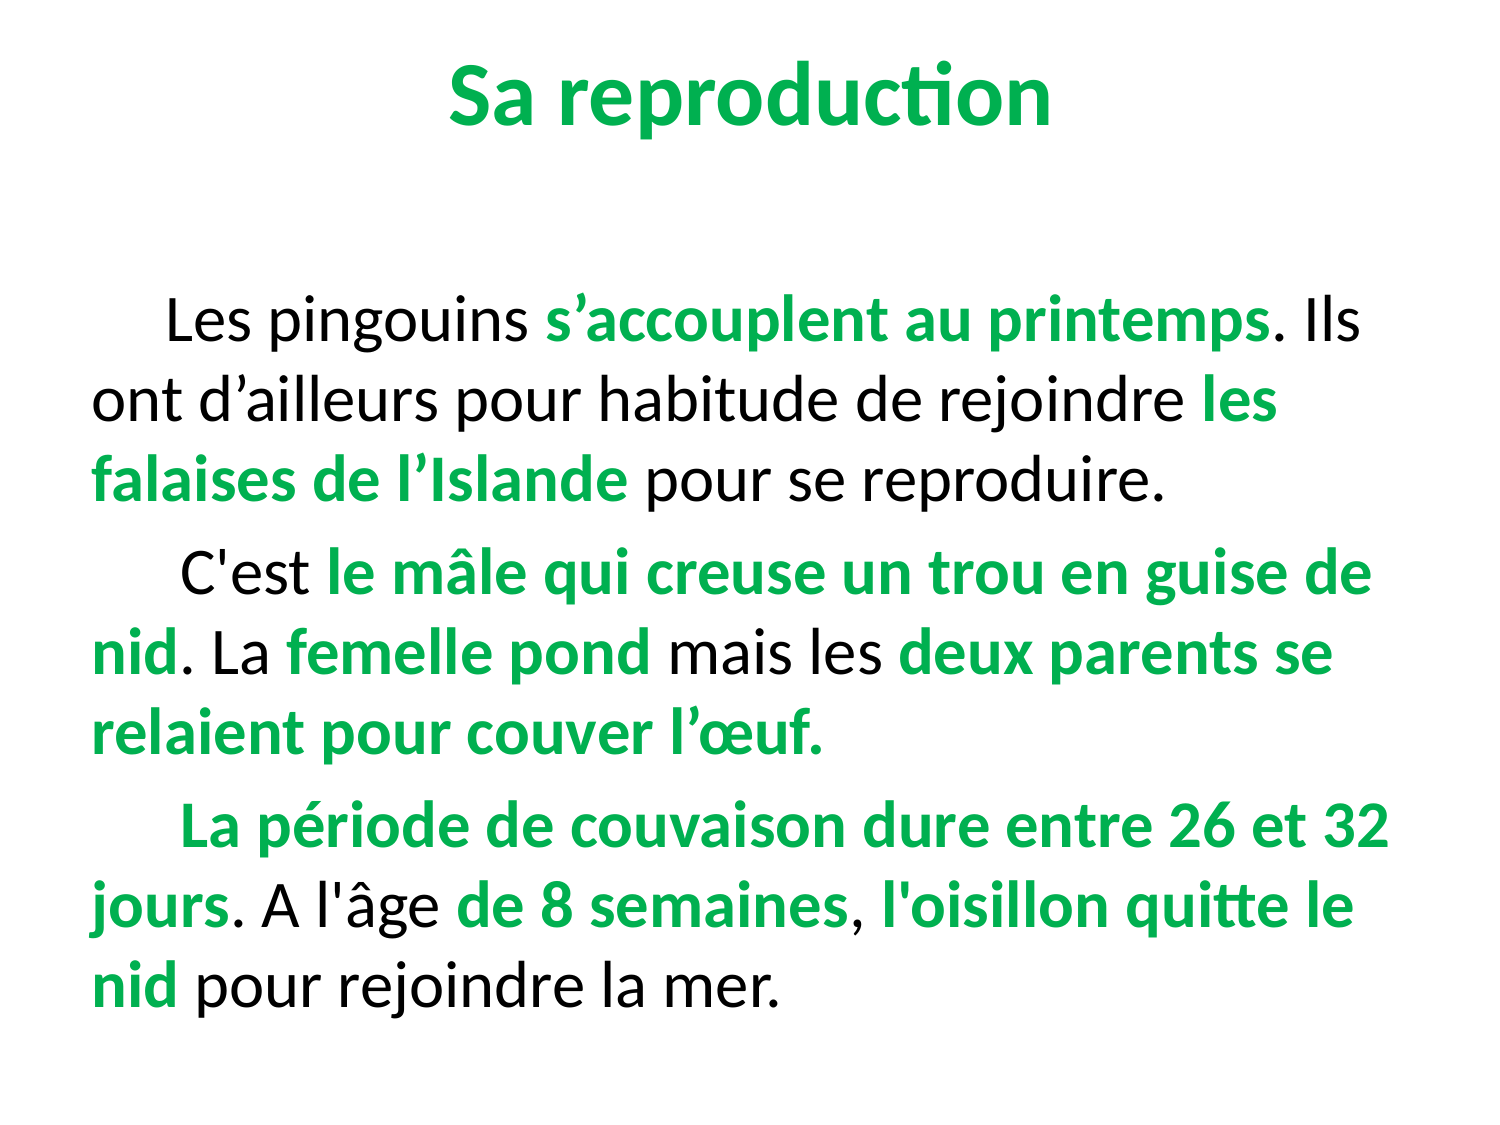

# Sa reproduction
	Les pingouins s’accouplent au printemps. Ils ont d’ailleurs pour habitude de rejoindre les falaises de l’Islande pour se reproduire.
	 C'est le mâle qui creuse un trou en guise de nid. La femelle pond mais les deux parents se relaient pour couver l’œuf.
	 La période de couvaison dure entre 26 et 32 jours. A l'âge de 8 semaines, l'oisillon quitte le nid pour rejoindre la mer.